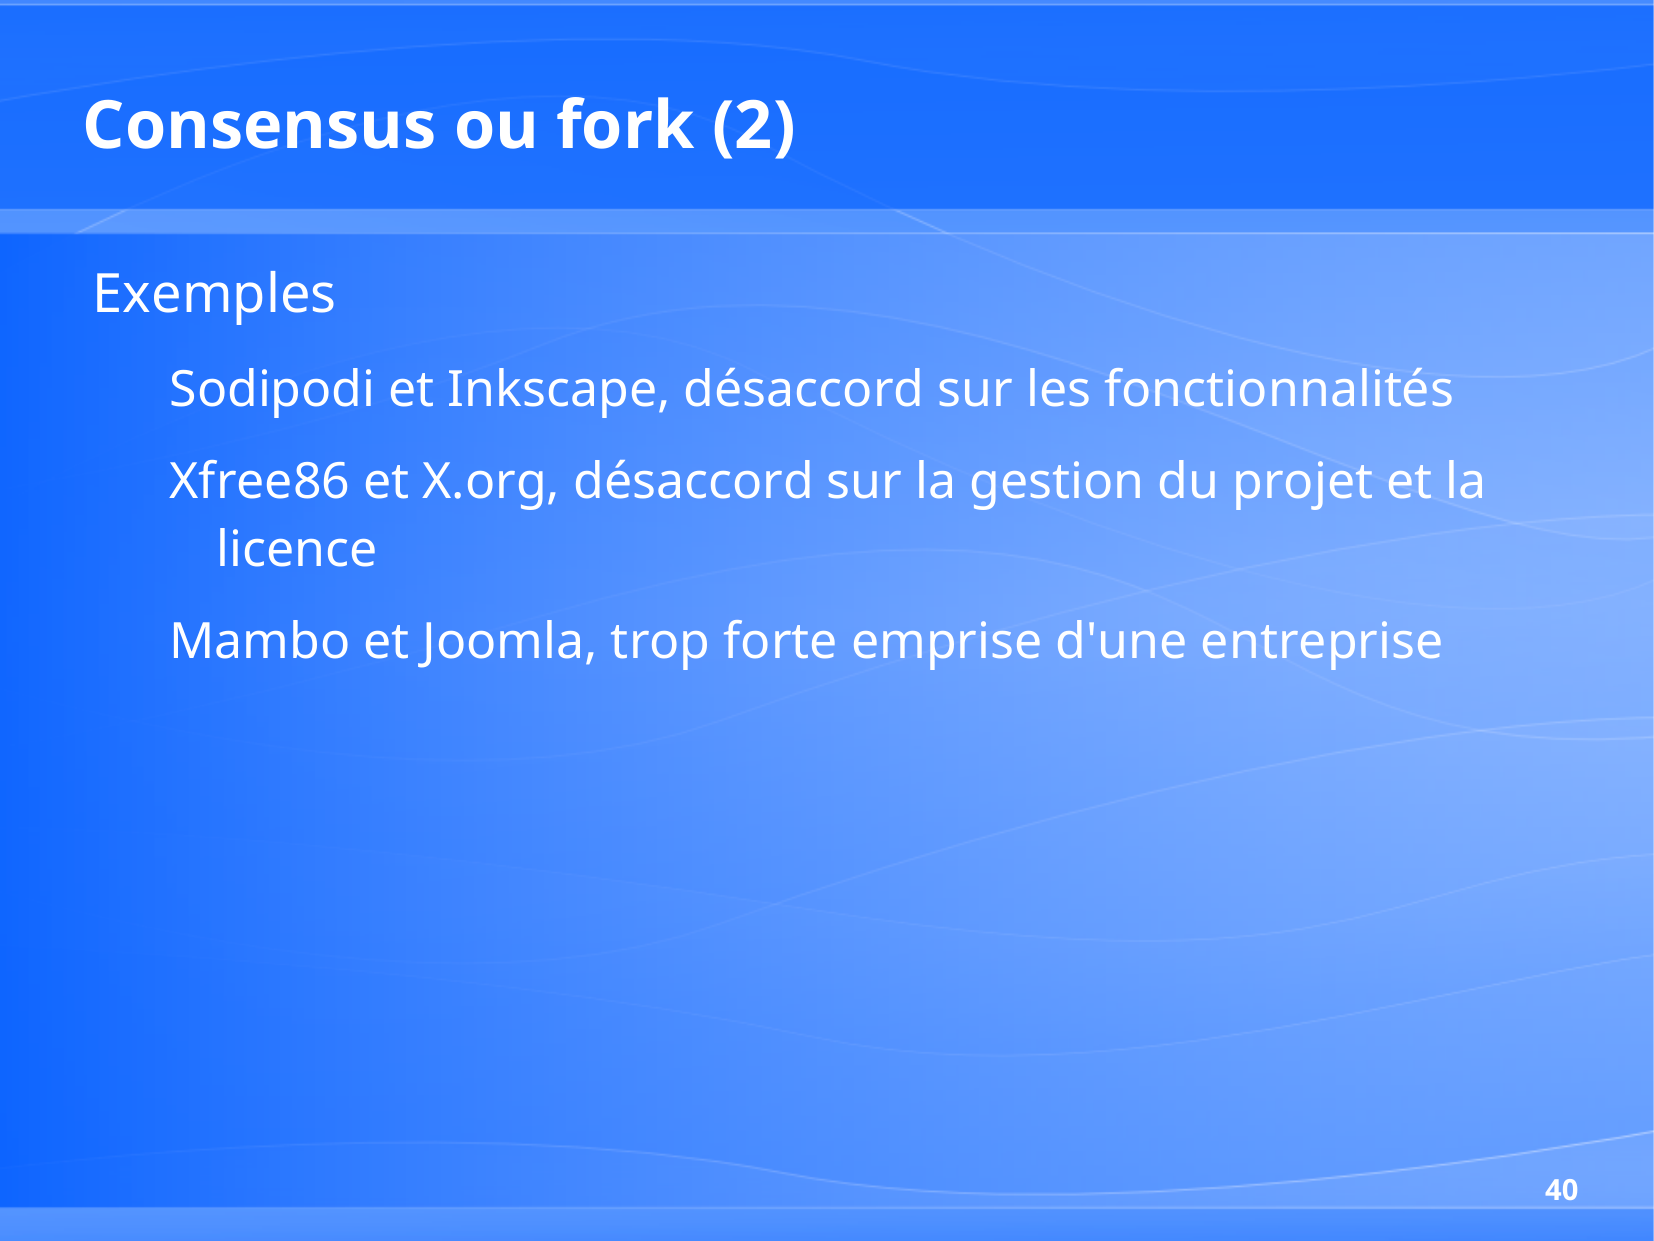

# Consensus ou fork (2)
Exemples
Sodipodi et Inkscape, désaccord sur les fonctionnalités
Xfree86 et X.org, désaccord sur la gestion du projet et la licence
Mambo et Joomla, trop forte emprise d'une entreprise
40